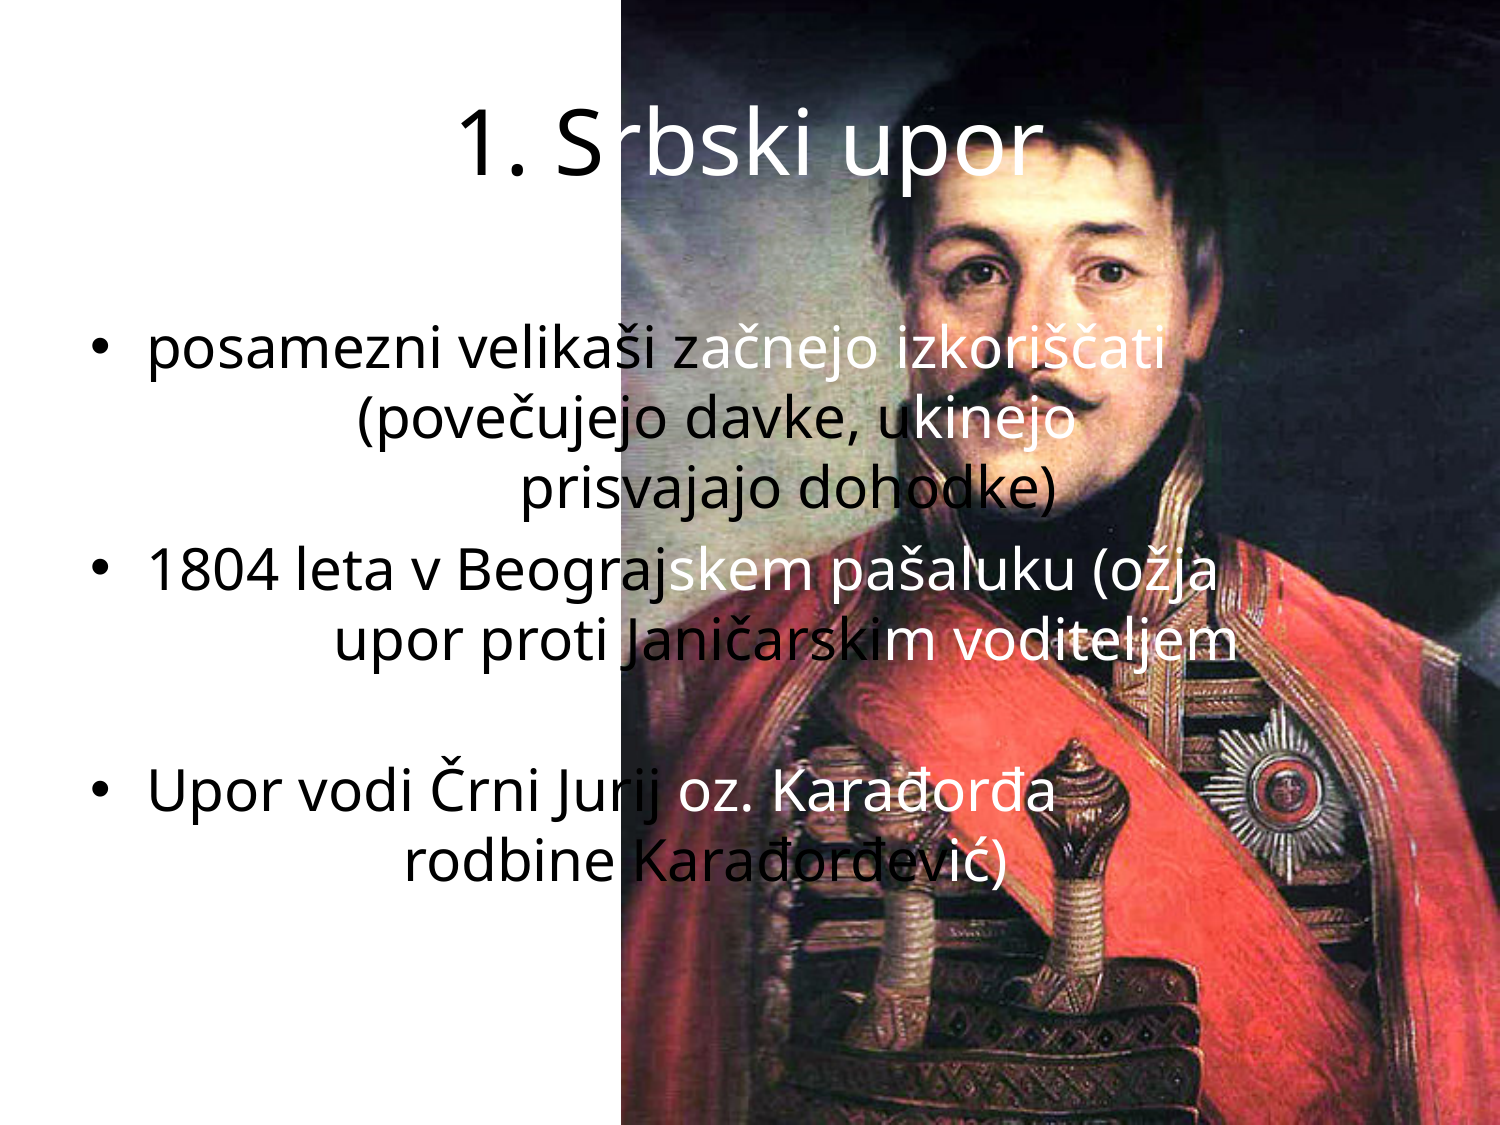

# 1. Srbski upor
posamezni velikaši začnejo izkoriščati položaj (povečujejo davke, ukinejo samoupravo, prisvajajo dohodke)
1804 leta v Beograjskem pašaluku (ožja Srbija) upor proti Janičarskim voditeljem (Dahije)
Upor vodi Črni Jurij oz. Karađorđa (začetnik rodbine Karađorđević)